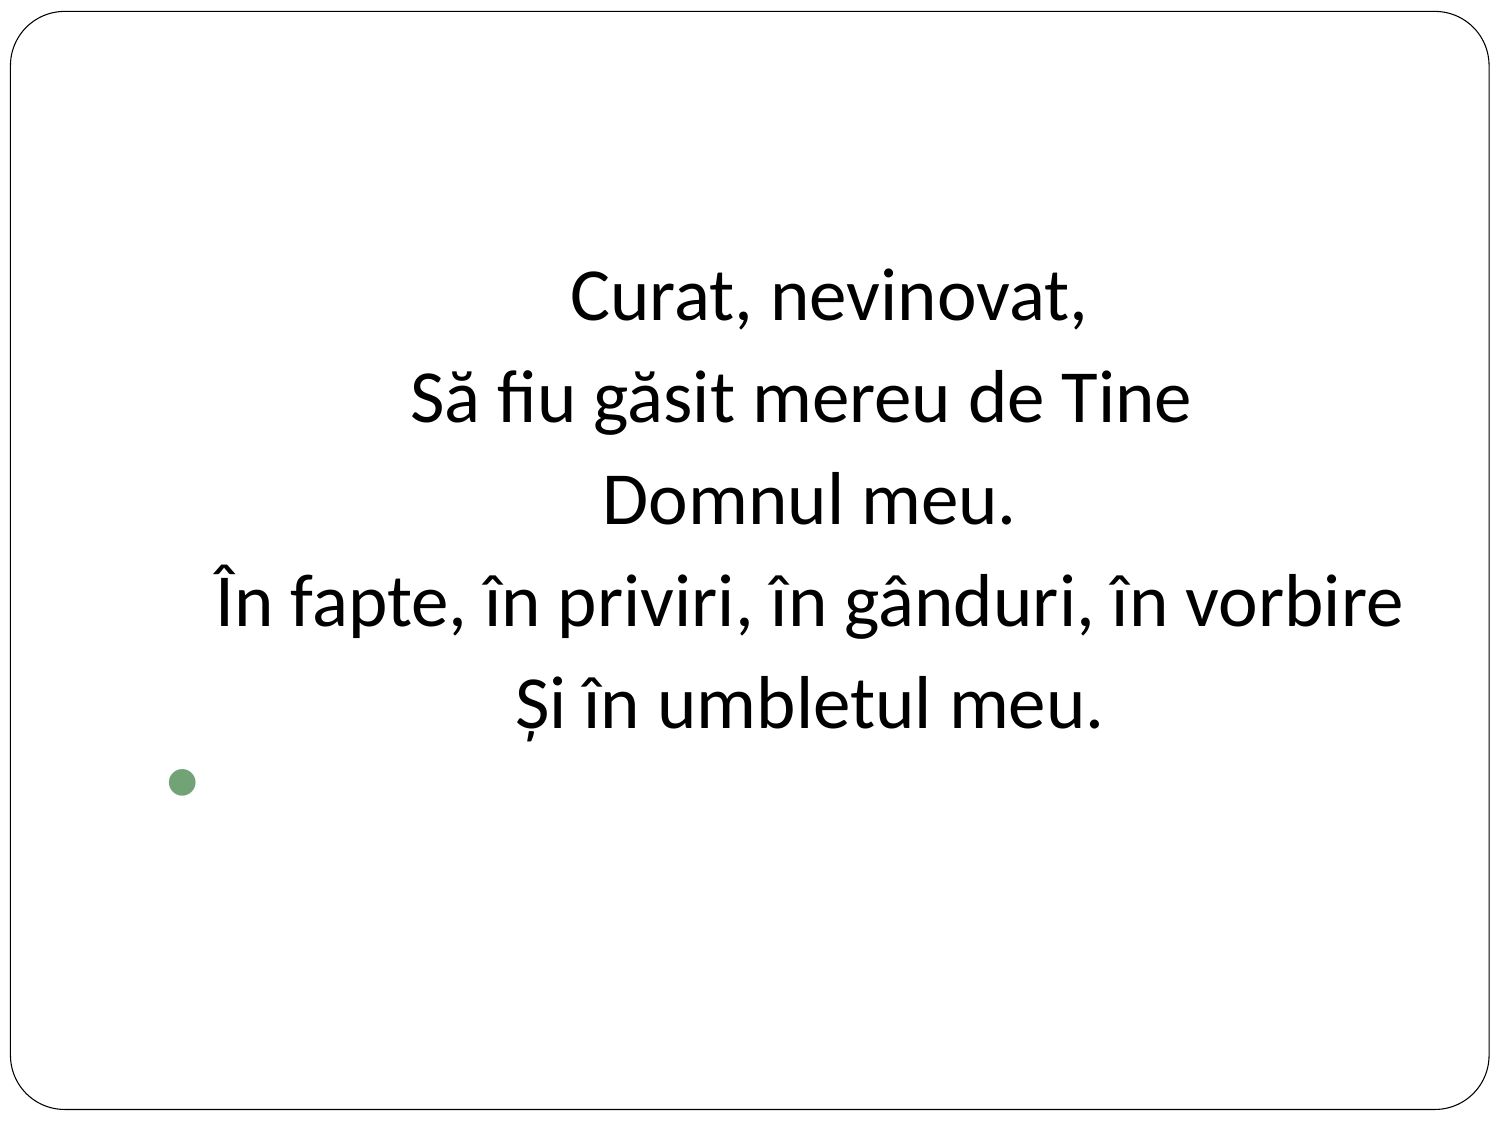

#
 Curat, nevinovat,
Să fiu găsit mereu de Tine
Domnul meu.
În fapte, în priviri, în gânduri, în vorbire
Şi în umbletul meu.